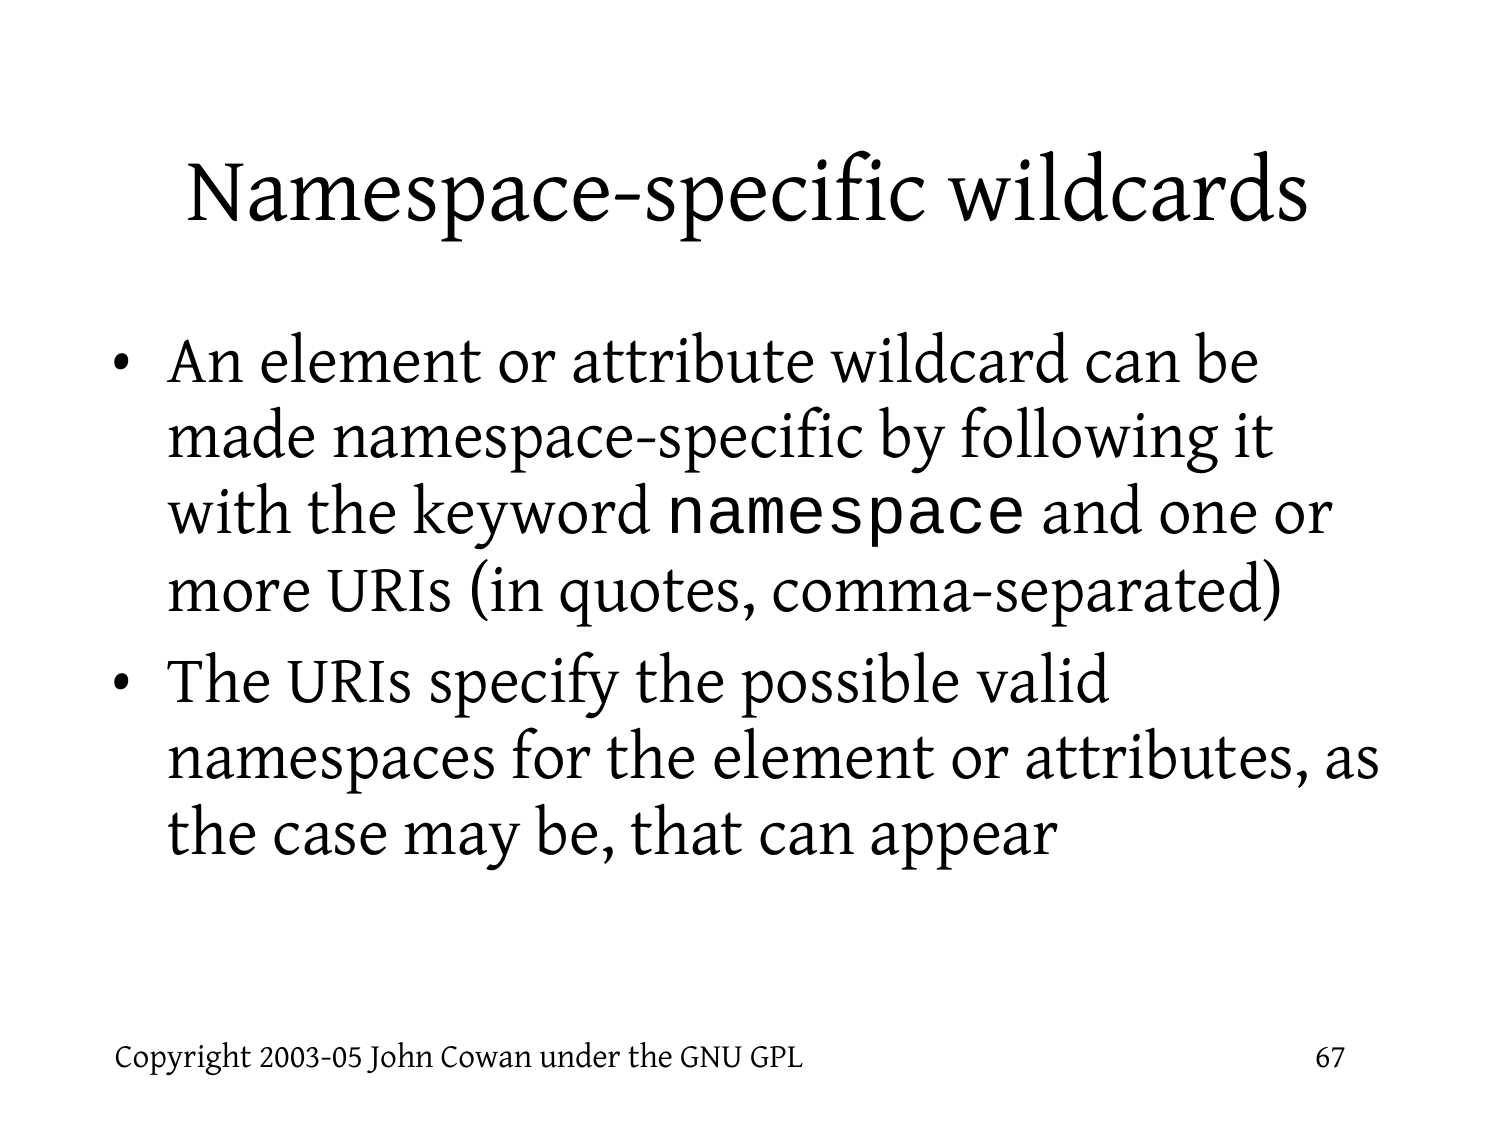

# Namespace-specific wildcards
An element or attribute wildcard can be made namespace-specific by following it with the keyword namespace and one or more URIs (in quotes, comma-separated)
The URIs specify the possible valid namespaces for the element or attributes, as the case may be, that can appear